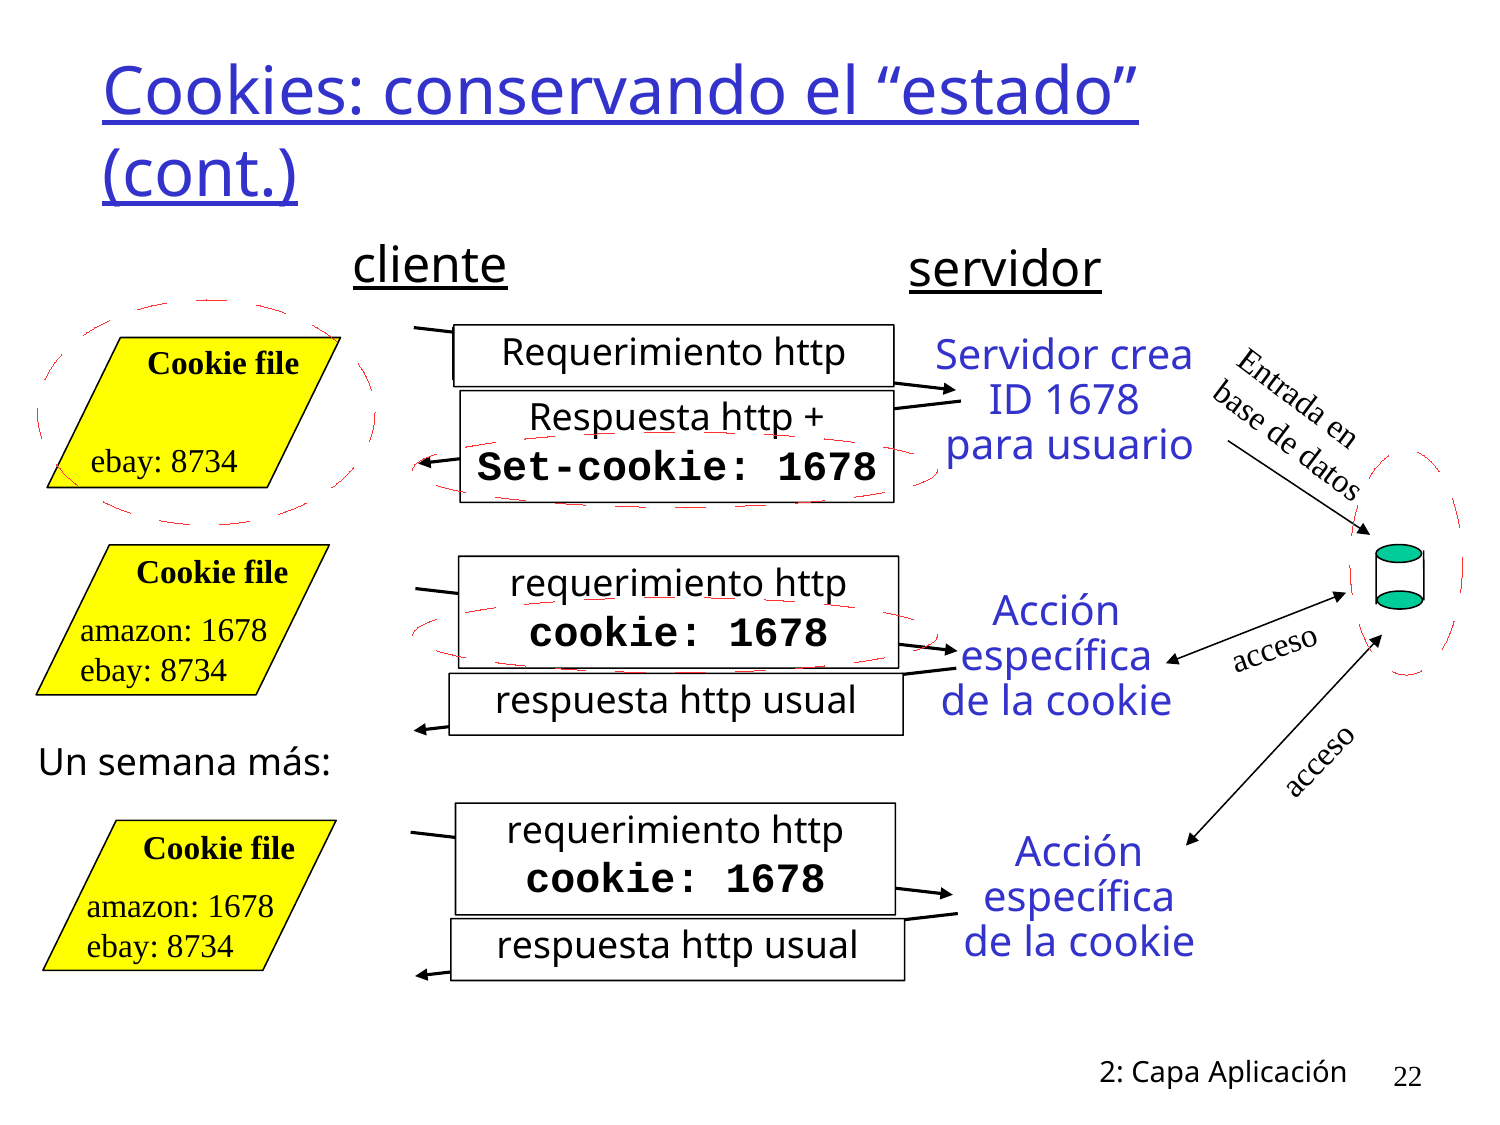

# Cookies: conservando el “estado” (cont.)
cliente
servidor
Requerimiento http
Respuesta http +
Set-cookie: 1678
requerimiento http
cookie: 1678
Acción
específica
de la cookie
respuesta http usual
requerimiento http
cookie: 1678
respuesta http usual
Servidor crea
ID 1678
 para usuario
Acción
específica
de la cookie
Cookie file
ebay: 8734
Entrada en
base de datos
Cookie file
amazon: 1678
ebay: 8734
acceso
acceso
Un semana más:
Cookie file
amazon: 1678
ebay: 8734